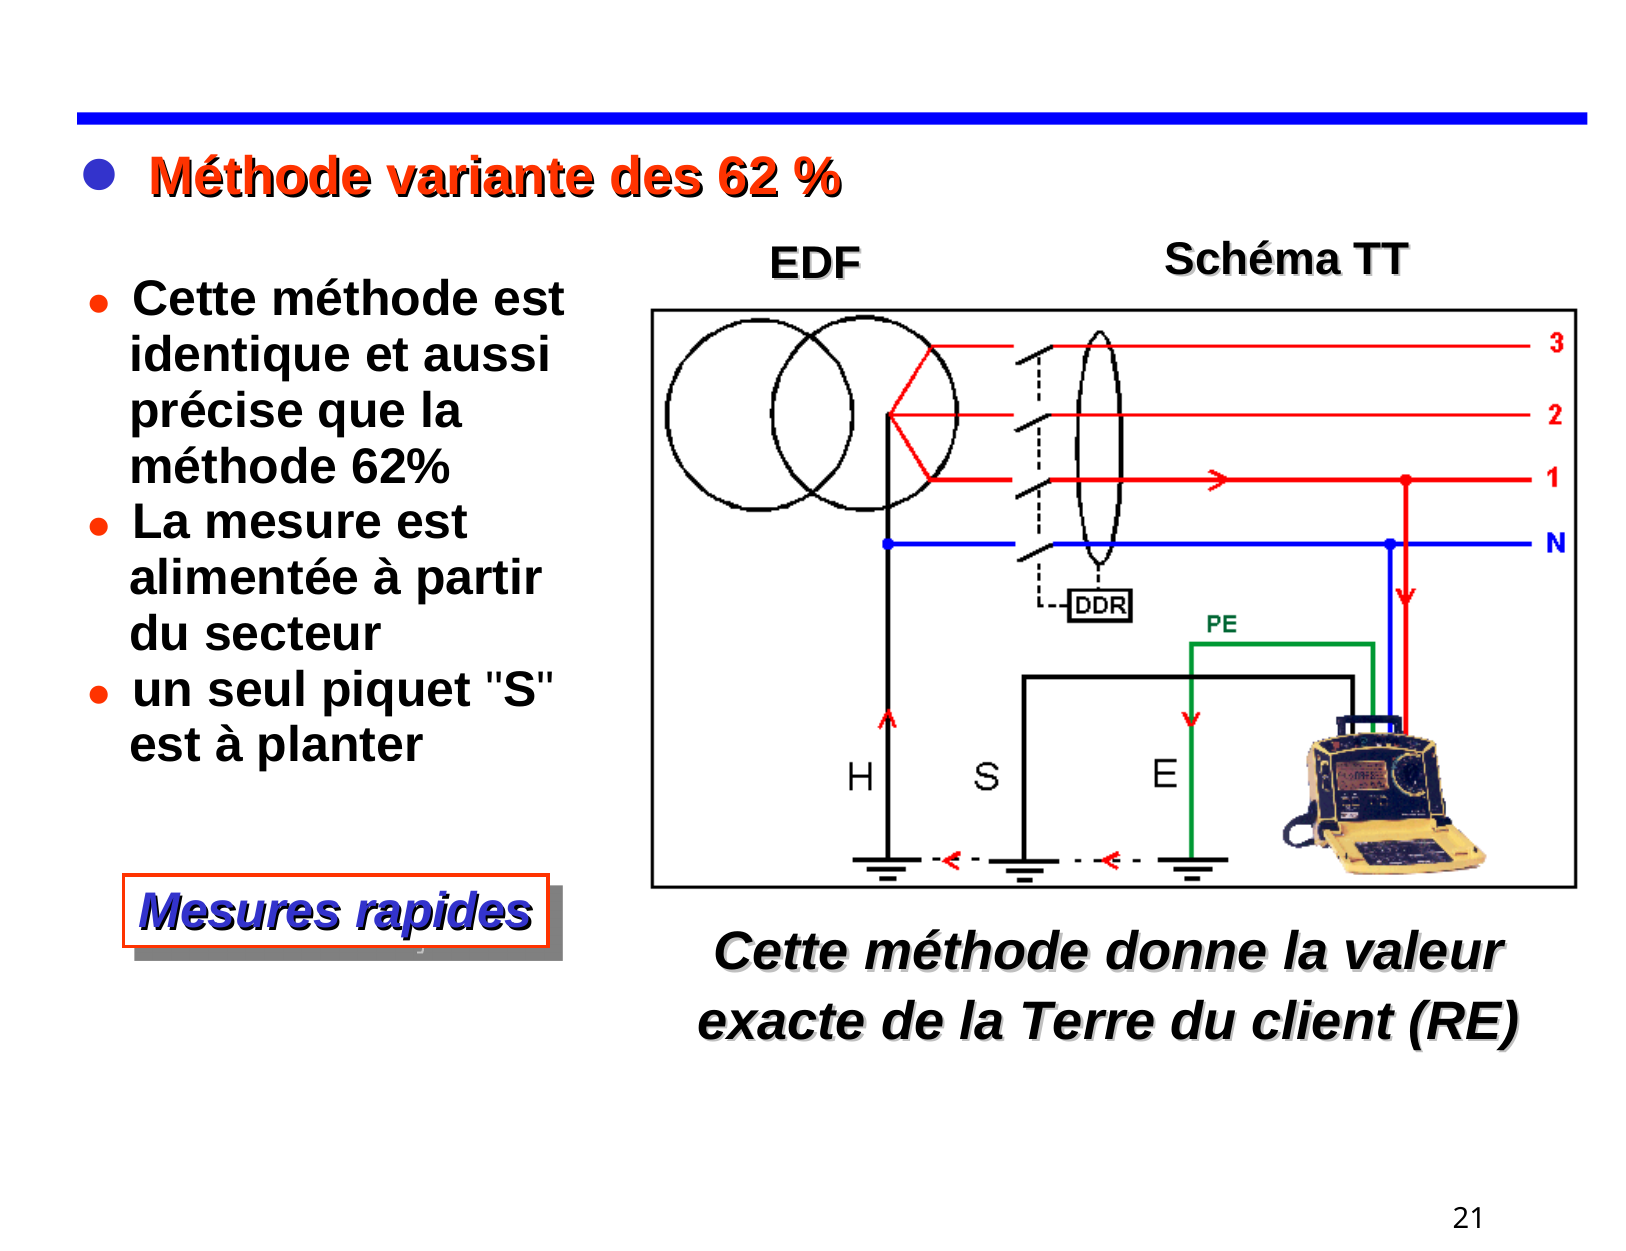

 Méthode variante des 62 %
Schéma TT
EDF
 Cette méthode est
 identique et aussi
 précise que la
 méthode 62%
 La mesure est
 alimentée à partir
 du secteur
 un seul piquet "S"
 est à planter
Mesures rapides
Cette méthode donne la valeur exacte de la Terre du client (RE)‏